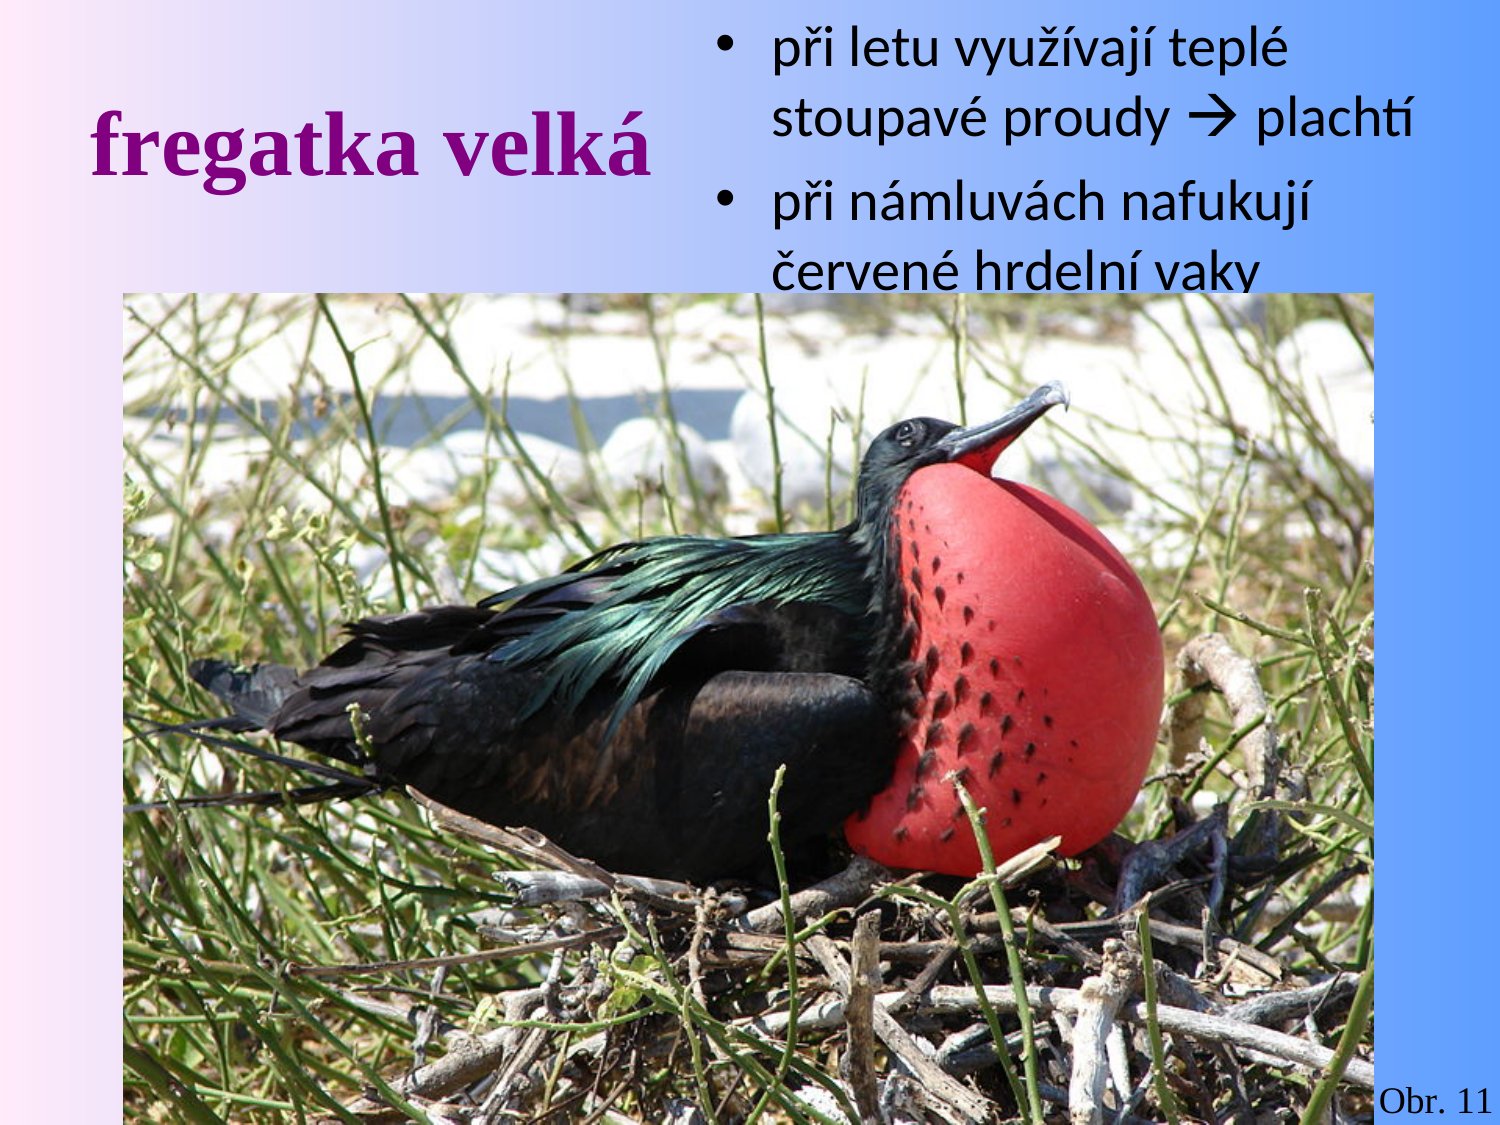

při letu využívají teplé stoupavé proudy  plachtí
při námluvách nafukují červené hrdelní vaky
# fregatka velká
Obr. 11